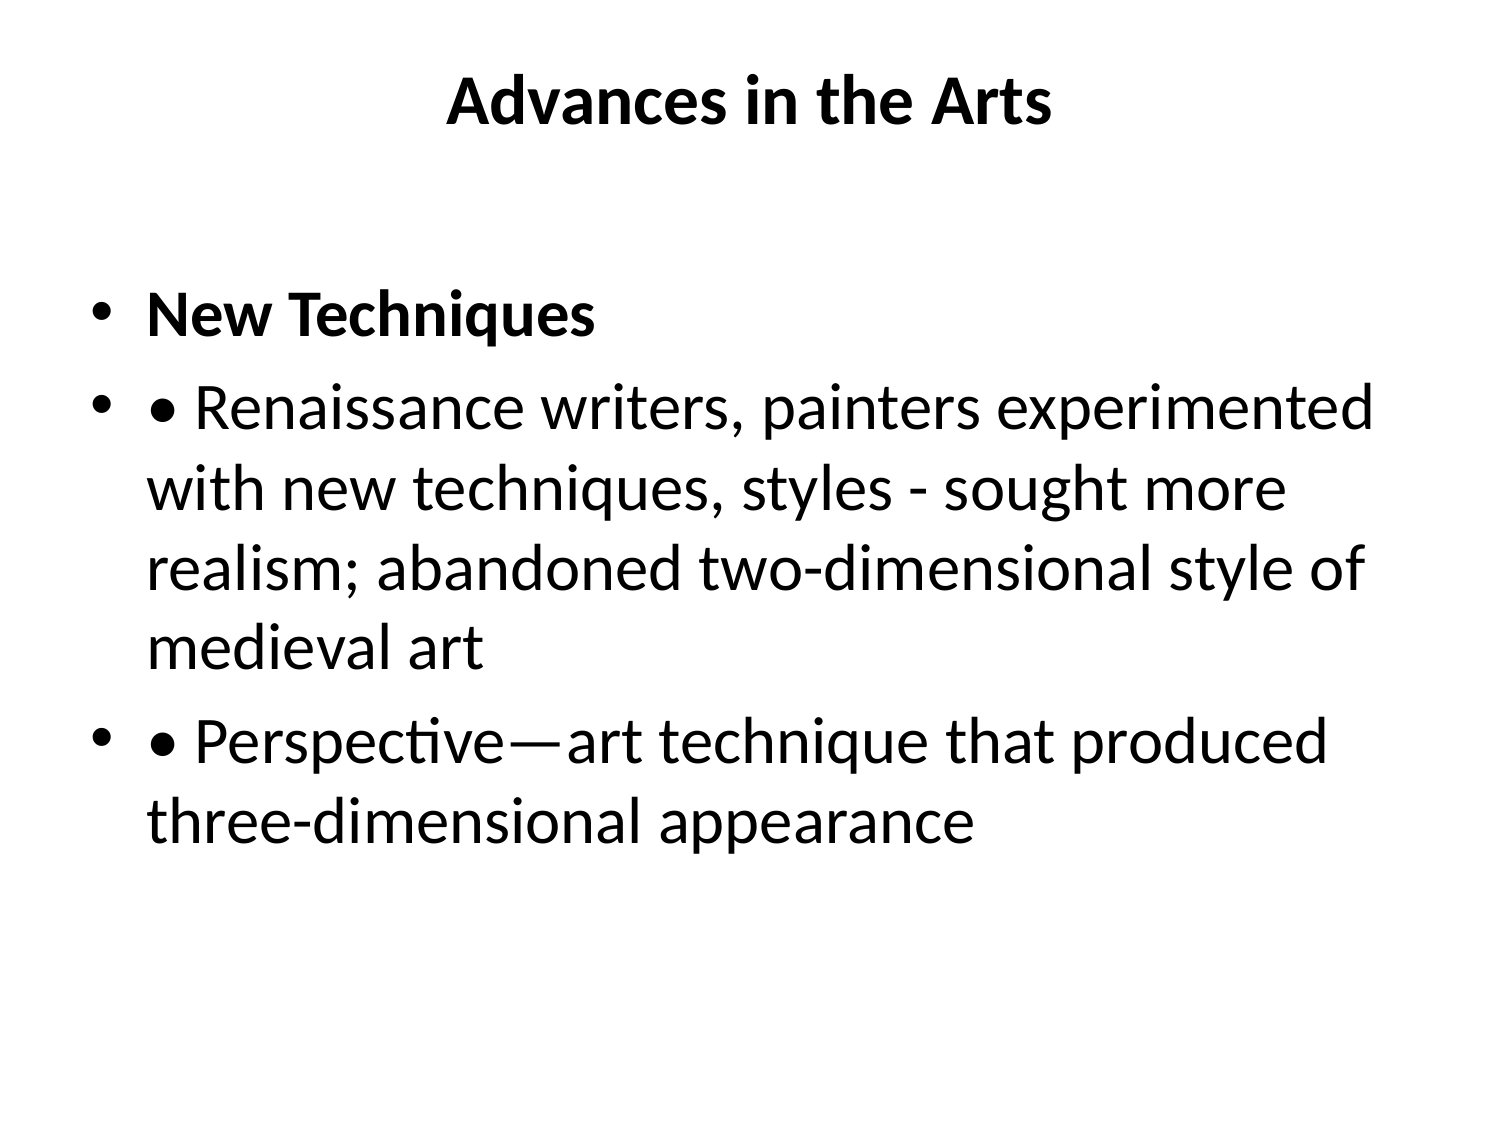

# Advances in the Arts
New Techniques
• Renaissance writers, painters experimented with new techniques, styles - sought more realism; abandoned two-dimensional style of medieval art
• Perspective—art technique that produced three-dimensional appearance